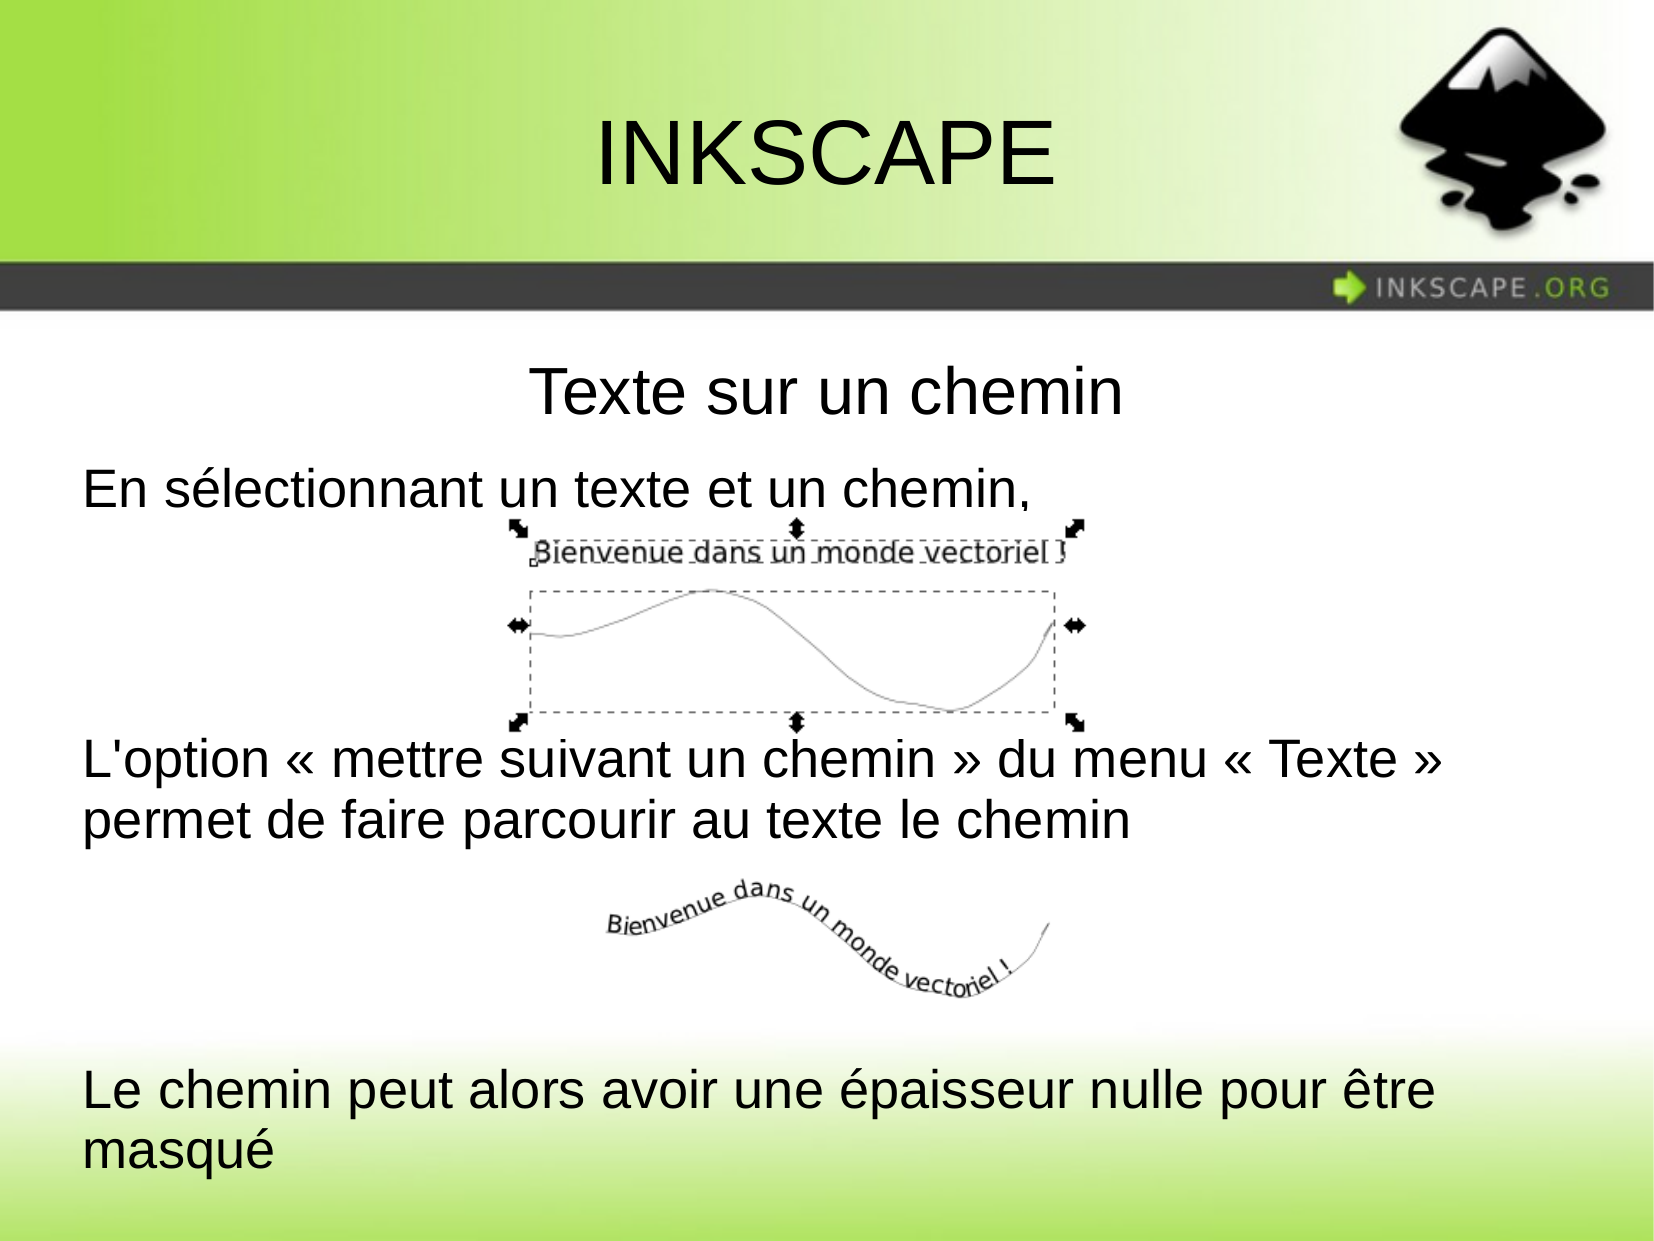

# INKSCAPE
Texte sur un chemin
En sélectionnant un texte et un chemin,
L'option « mettre suivant un chemin » du menu « Texte » permet de faire parcourir au texte le chemin
Le chemin peut alors avoir une épaisseur nulle pour être masqué